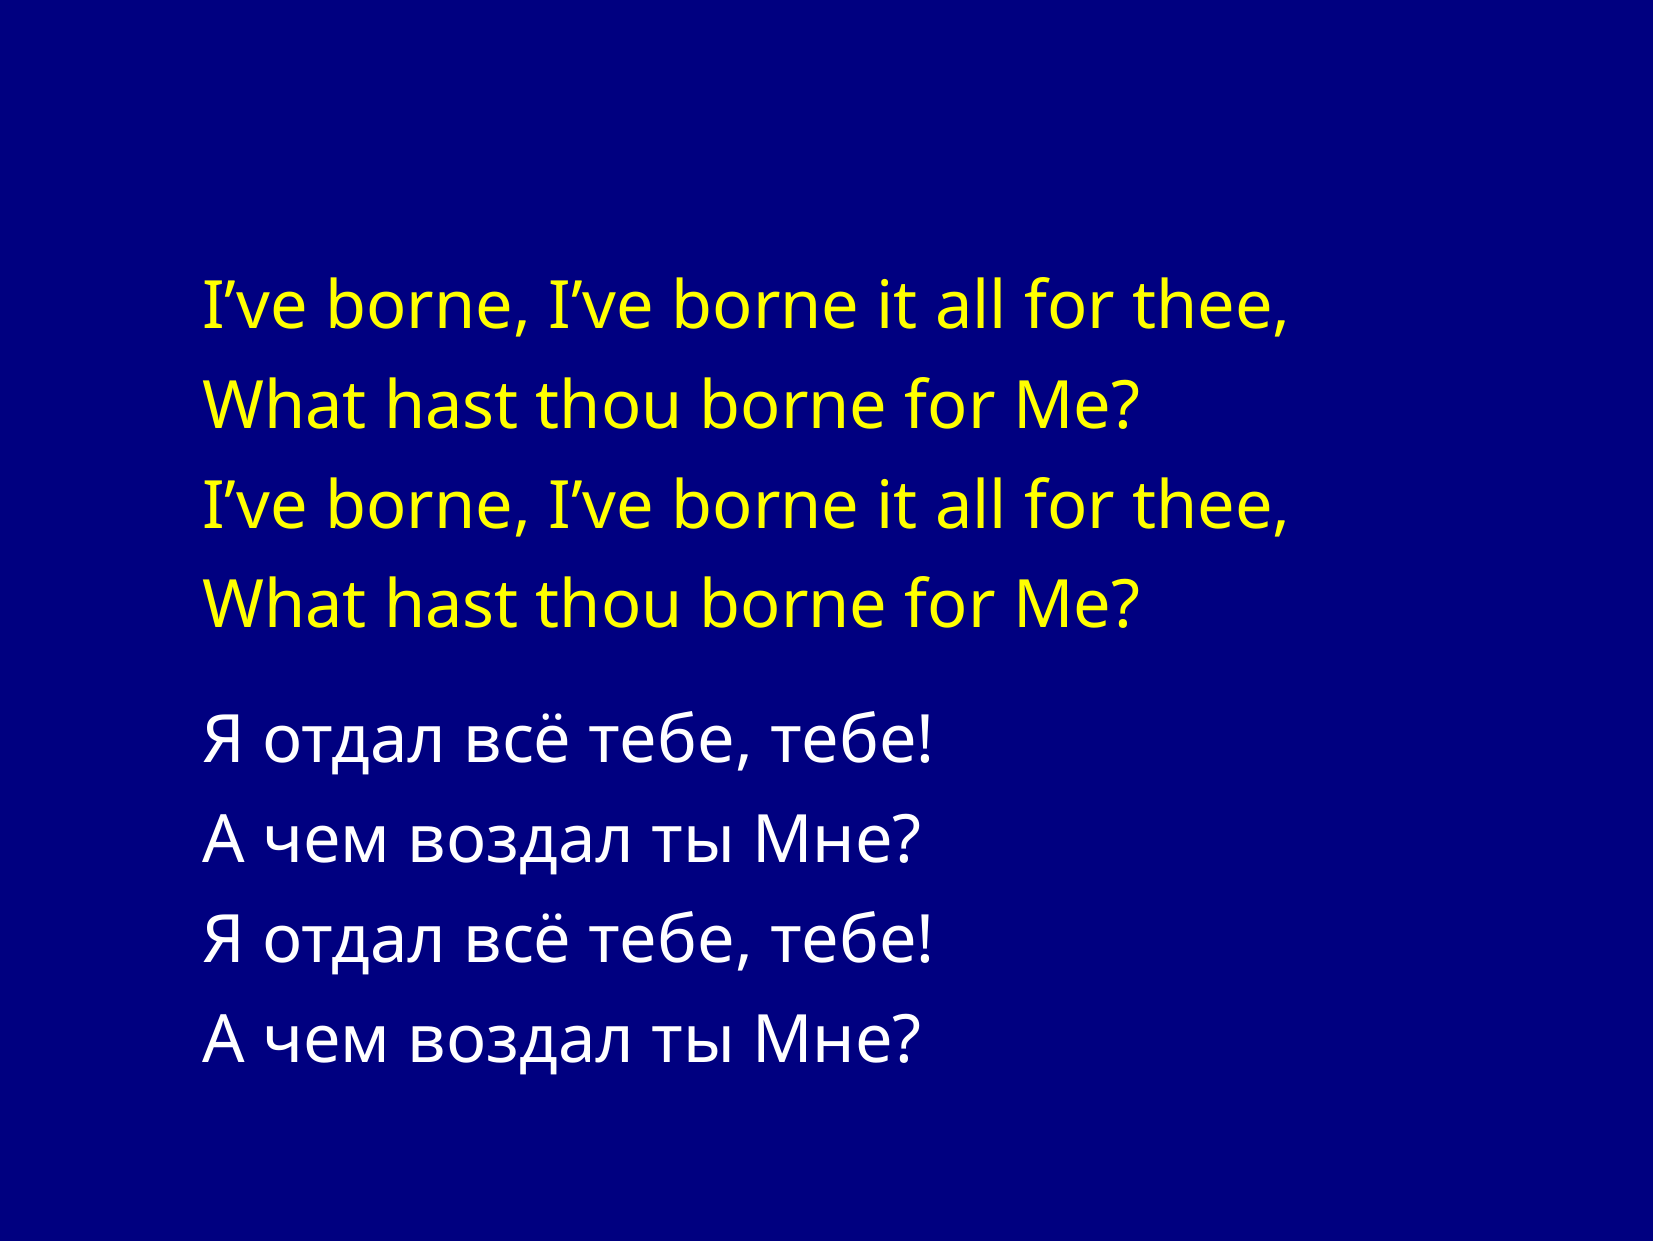

I’ve borne, I’ve borne it all for thee,
	What hast thou borne for Me?
	I’ve borne, I’ve borne it all for thee,
	What hast thou borne for Me?
	Я отдал всё тебе, тебе!
	А чем воздал ты Мне?
	Я отдал всё тебе, тебе!
	А чем воздал ты Мне?